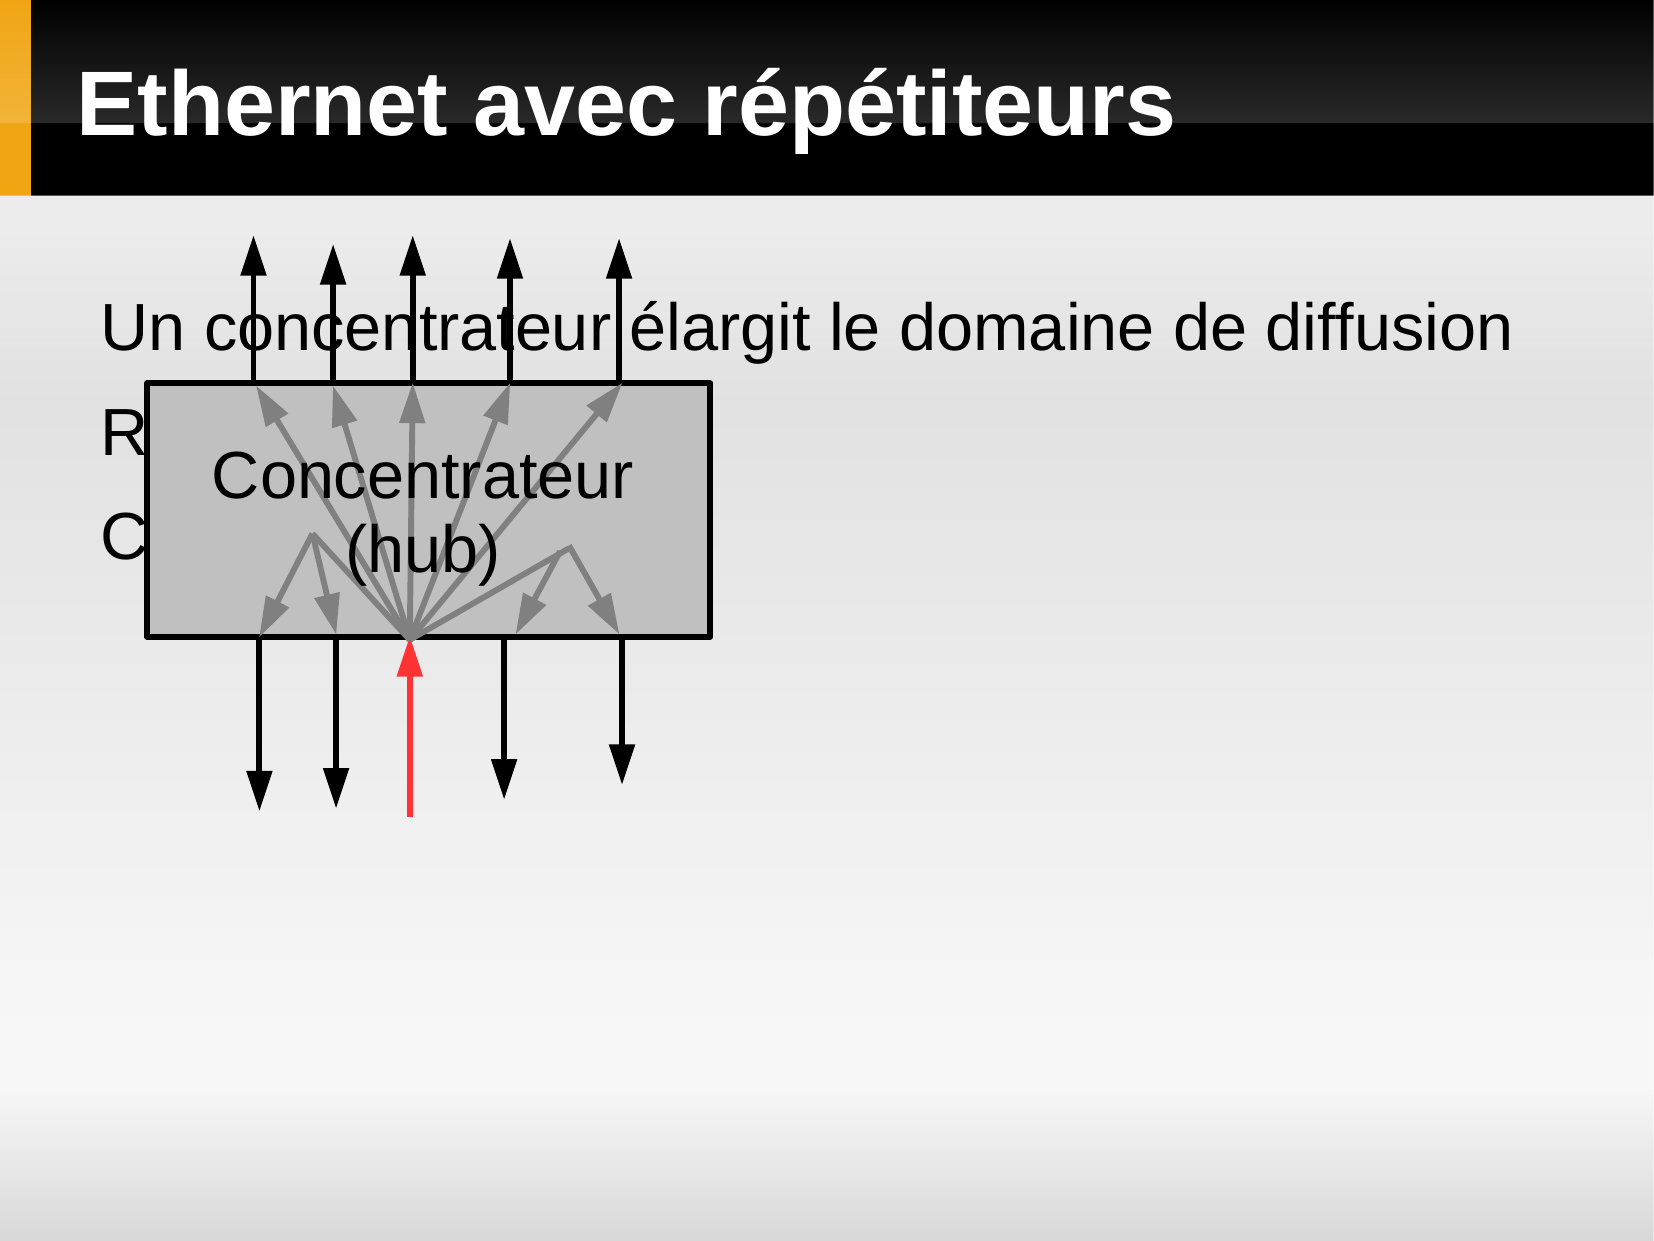

# Ethernet avec répétiteurs
Un concentrateur élargit le domaine de diffusion
Réseau en étoile
Coûts en n2
Concentrateur (hub)